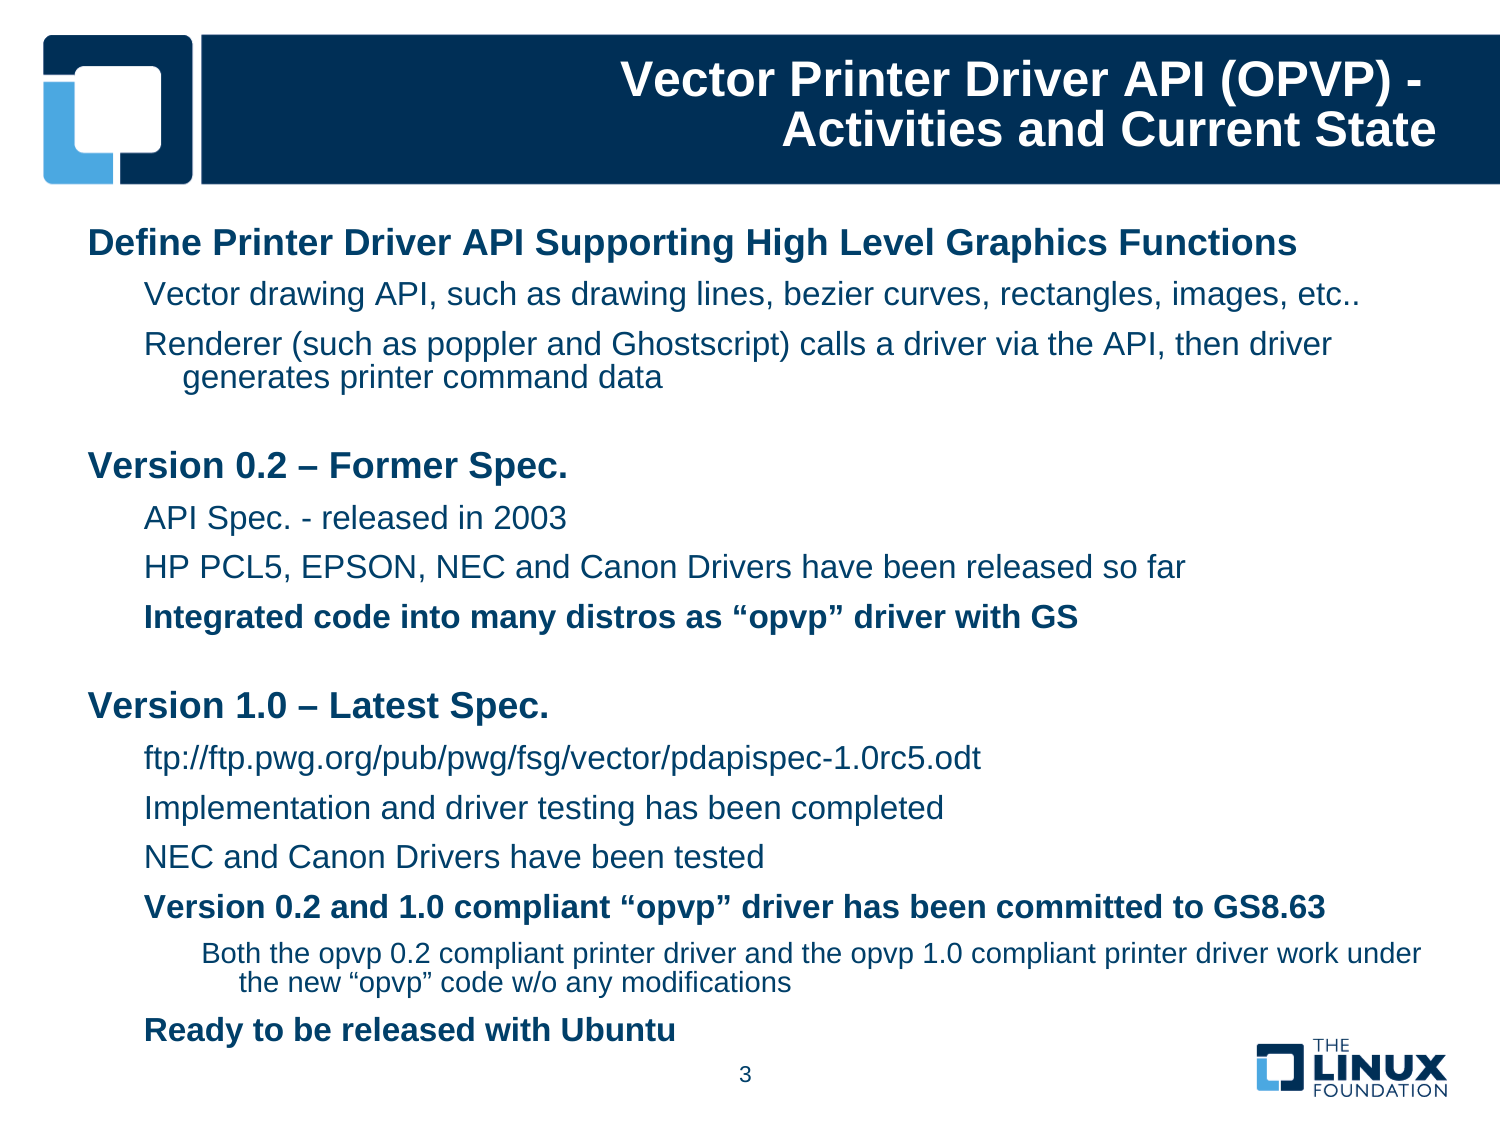

# Vector Printer Driver API (OPVP) - Activities and Current State
Define Printer Driver API Supporting High Level Graphics Functions
Vector drawing API, such as drawing lines, bezier curves, rectangles, images, etc..
Renderer (such as poppler and Ghostscript) calls a driver via the API, then driver generates printer command data
Version 0.2 – Former Spec.
API Spec. - released in 2003
HP PCL5, EPSON, NEC and Canon Drivers have been released so far
Integrated code into many distros as “opvp” driver with GS
Version 1.0 – Latest Spec.
ftp://ftp.pwg.org/pub/pwg/fsg/vector/pdapispec-1.0rc5.odt
Implementation and driver testing has been completed
NEC and Canon Drivers have been tested
Version 0.2 and 1.0 compliant “opvp” driver has been committed to GS8.63
Both the opvp 0.2 compliant printer driver and the opvp 1.0 compliant printer driver work under the new “opvp” code w/o any modifications
Ready to be released with Ubuntu
3